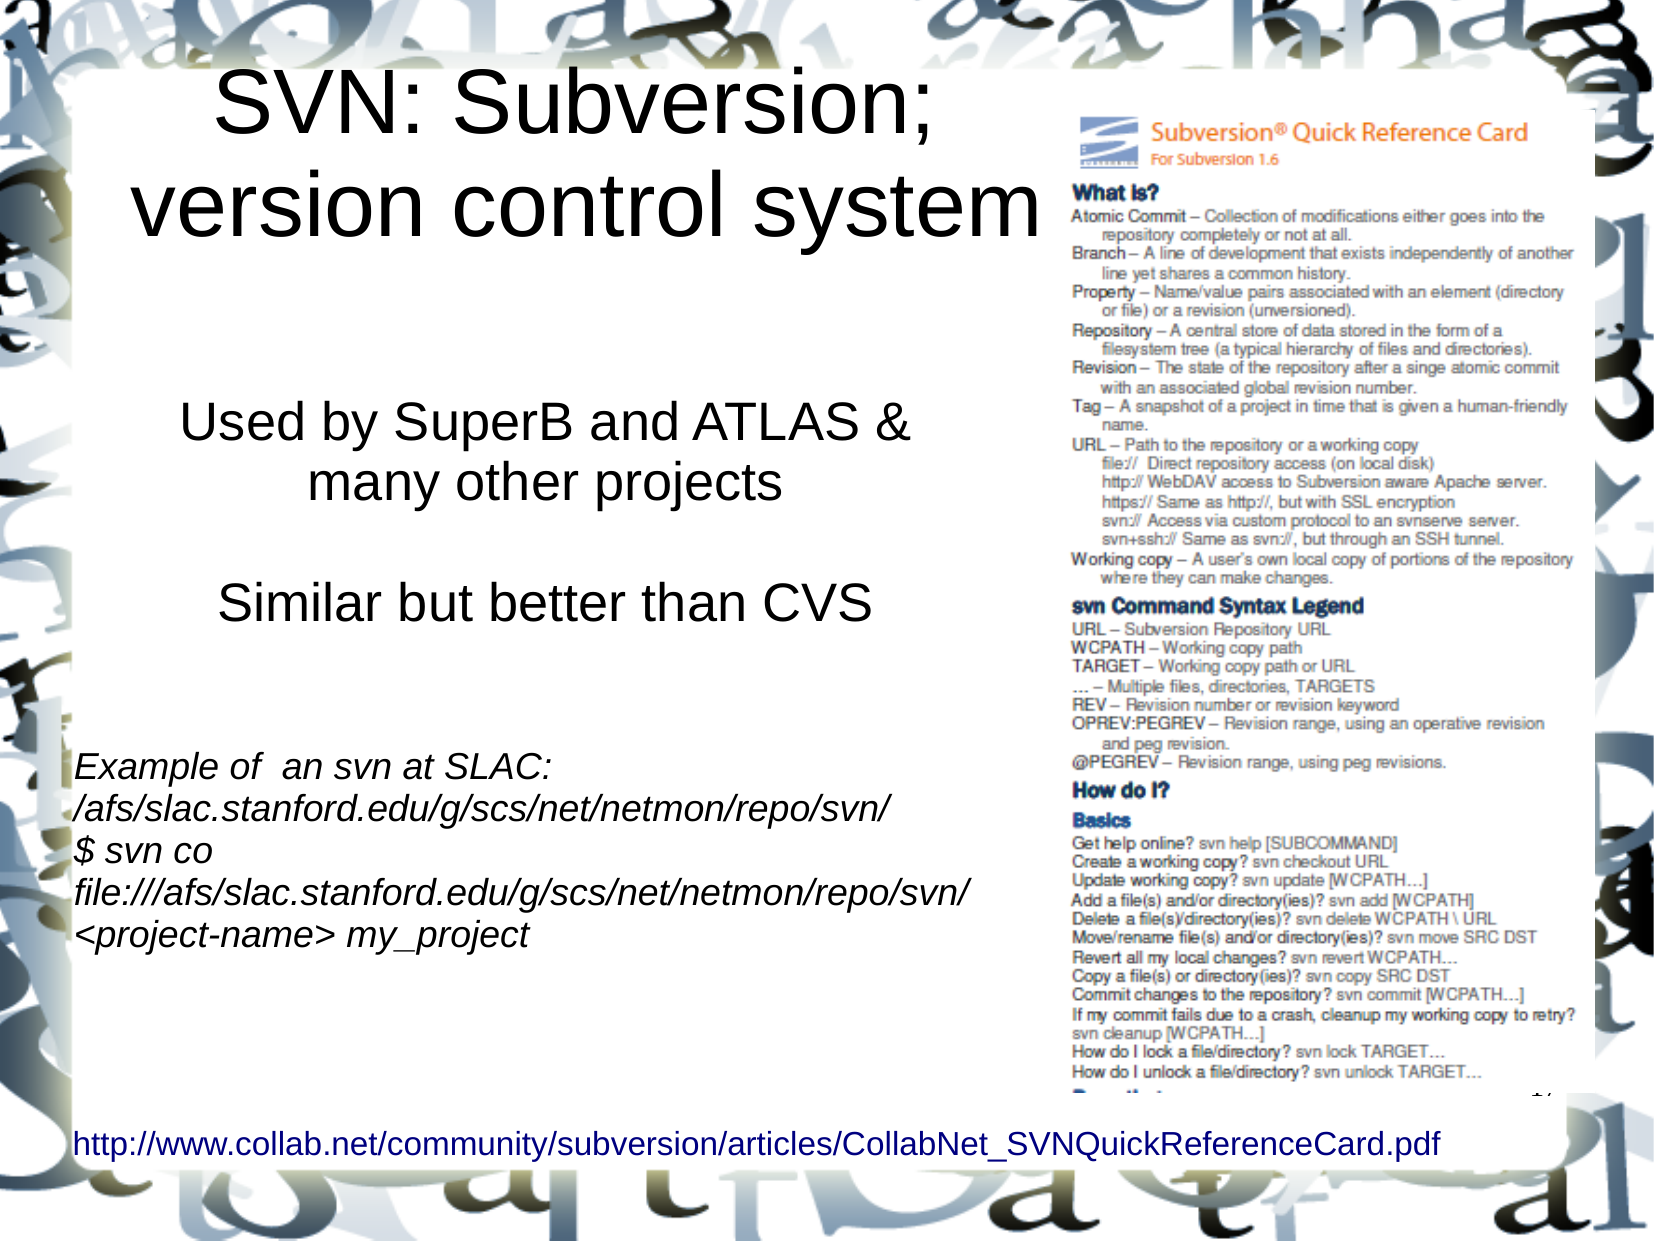

# SVN: Subversion; version control system
Used by SuperB and ATLAS & many other projects
Similar but better than CVS
Example of an svn at SLAC:
/afs/slac.stanford.edu/g/scs/net/netmon/repo/svn/
$ svn co file:///afs/slac.stanford.edu/g/scs/net/netmon/repo/svn/<project-name> my_project
17
http://www.collab.net/community/subversion/articles/CollabNet_SVNQuickReferenceCard.pdf